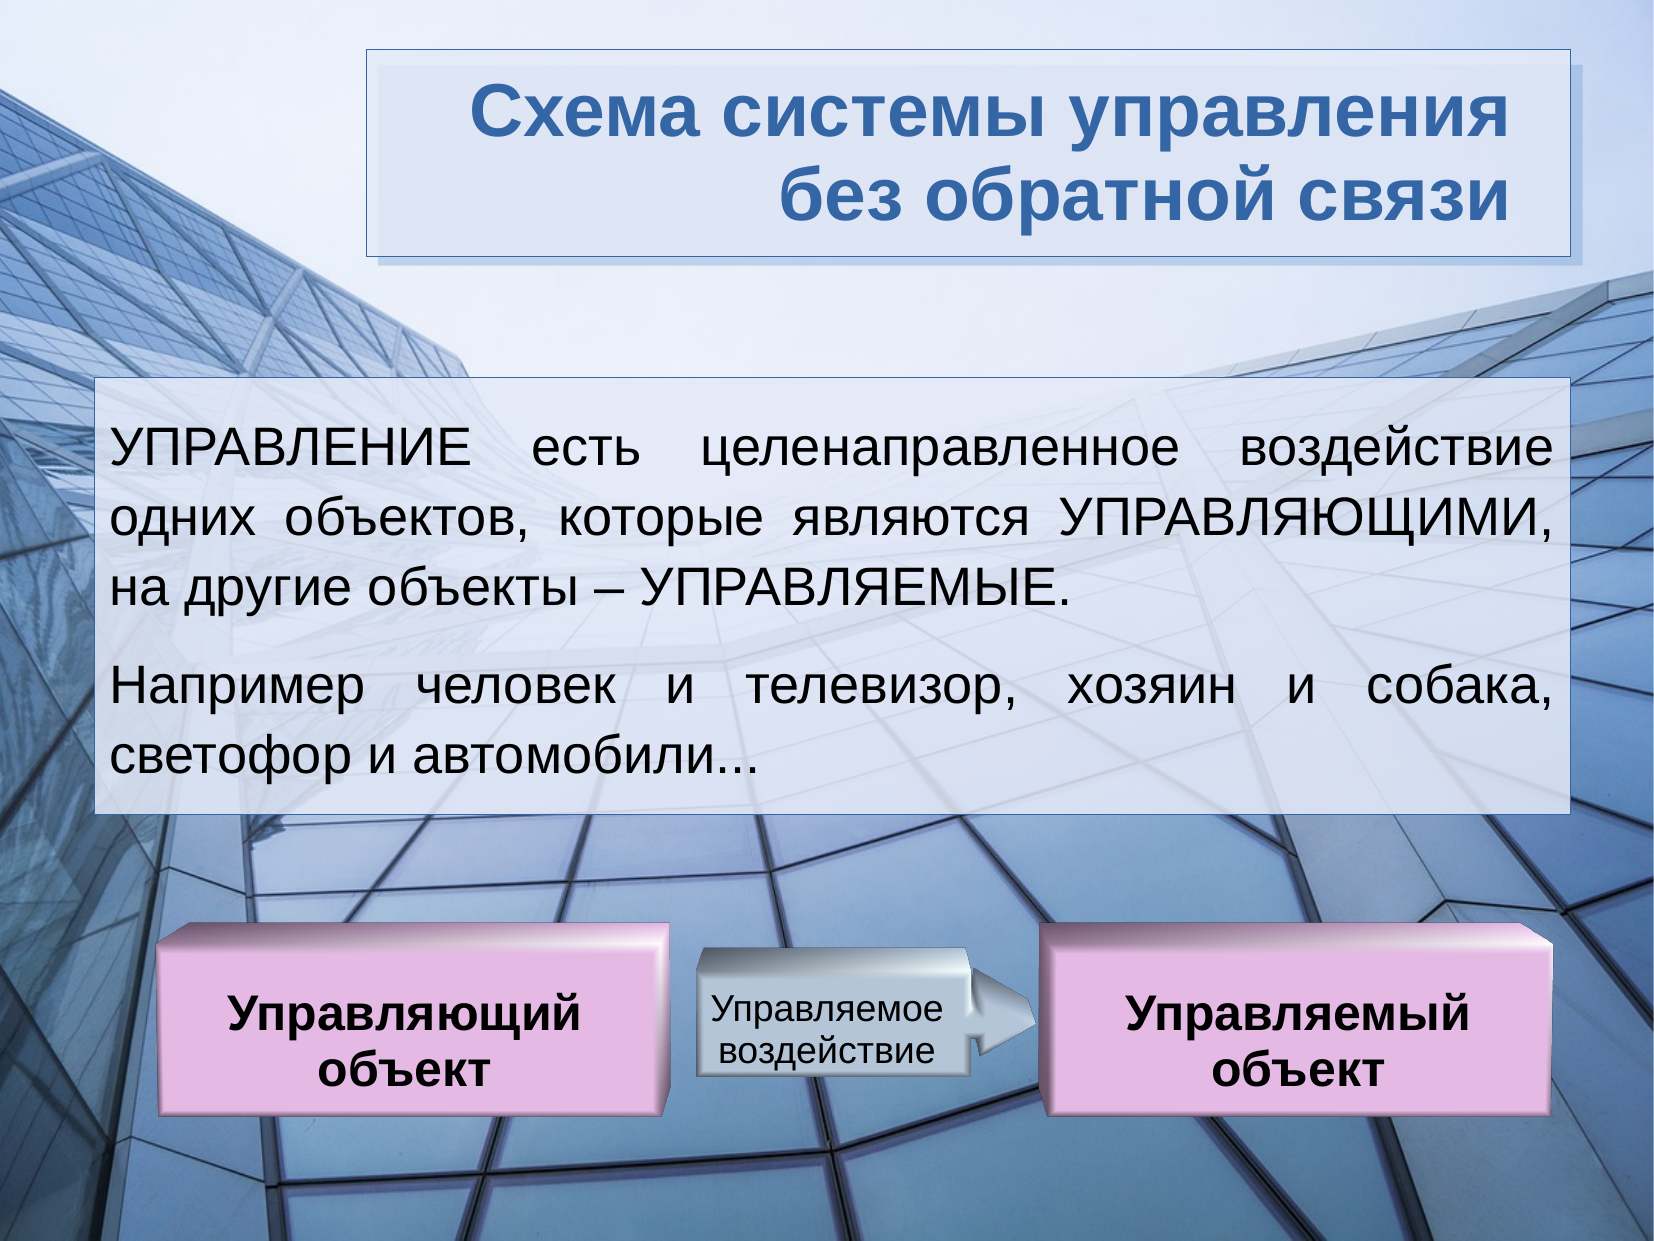

# Схема системы управления без обратной связи
УПРАВЛЕНИЕ есть целенаправленное воздействие одних объектов, которые являются УПРАВЛЯЮЩИМИ, на другие объекты – УПРАВЛЯЕМЫЕ.
Например человек и телевизор, хозяин и собака, светофор и автомобили...
Управляющий
объект
Управляемый
объект
Управляемое
воздействие